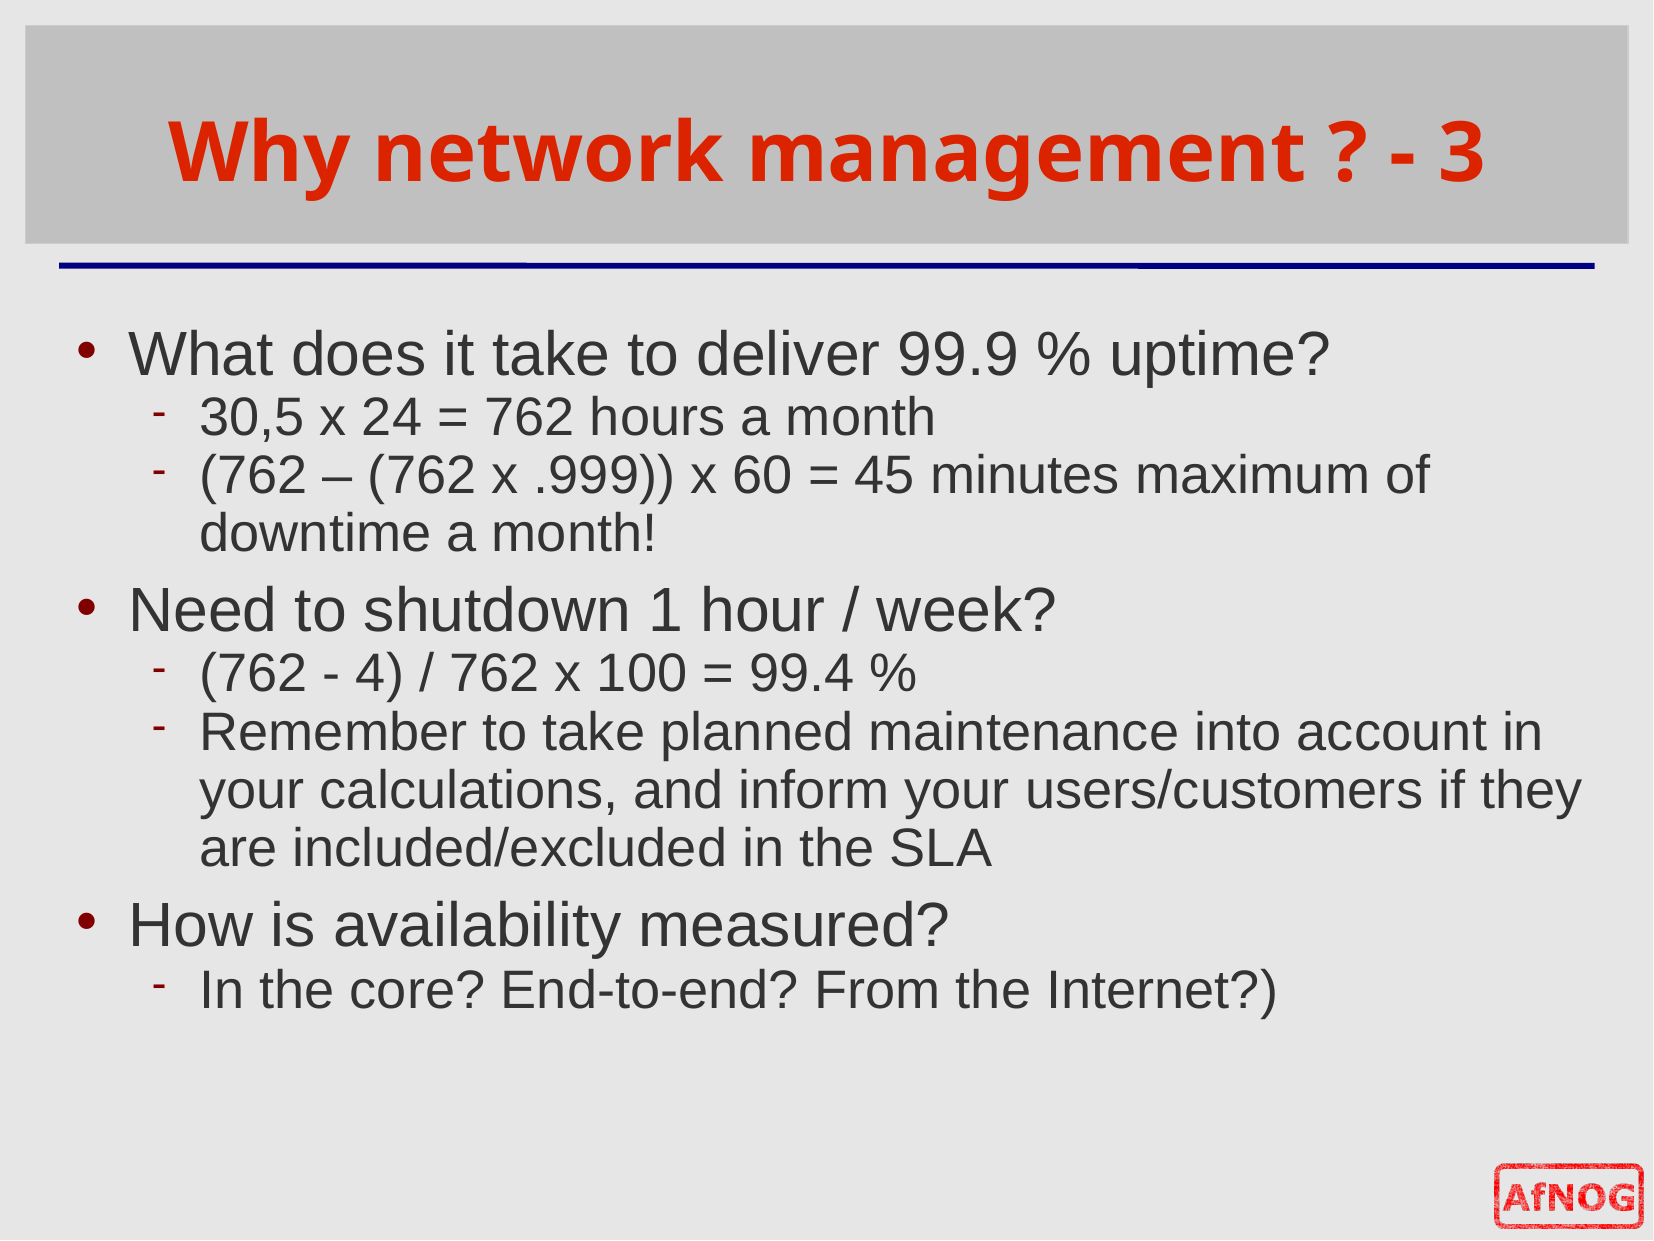

# Why network management ? - 3
What does it take to deliver 99.9 % uptime?
30,5 x 24 = 762 hours a month
(762 – (762 x .999)) x 60 = 45 minutes maximum of downtime a month!
Need to shutdown 1 hour / week?
(762 - 4) / 762 x 100 = 99.4 %
Remember to take planned maintenance into account in your calculations, and inform your users/customers if they are included/excluded in the SLA
How is availability measured?
In the core? End-to-end? From the Internet?)‏